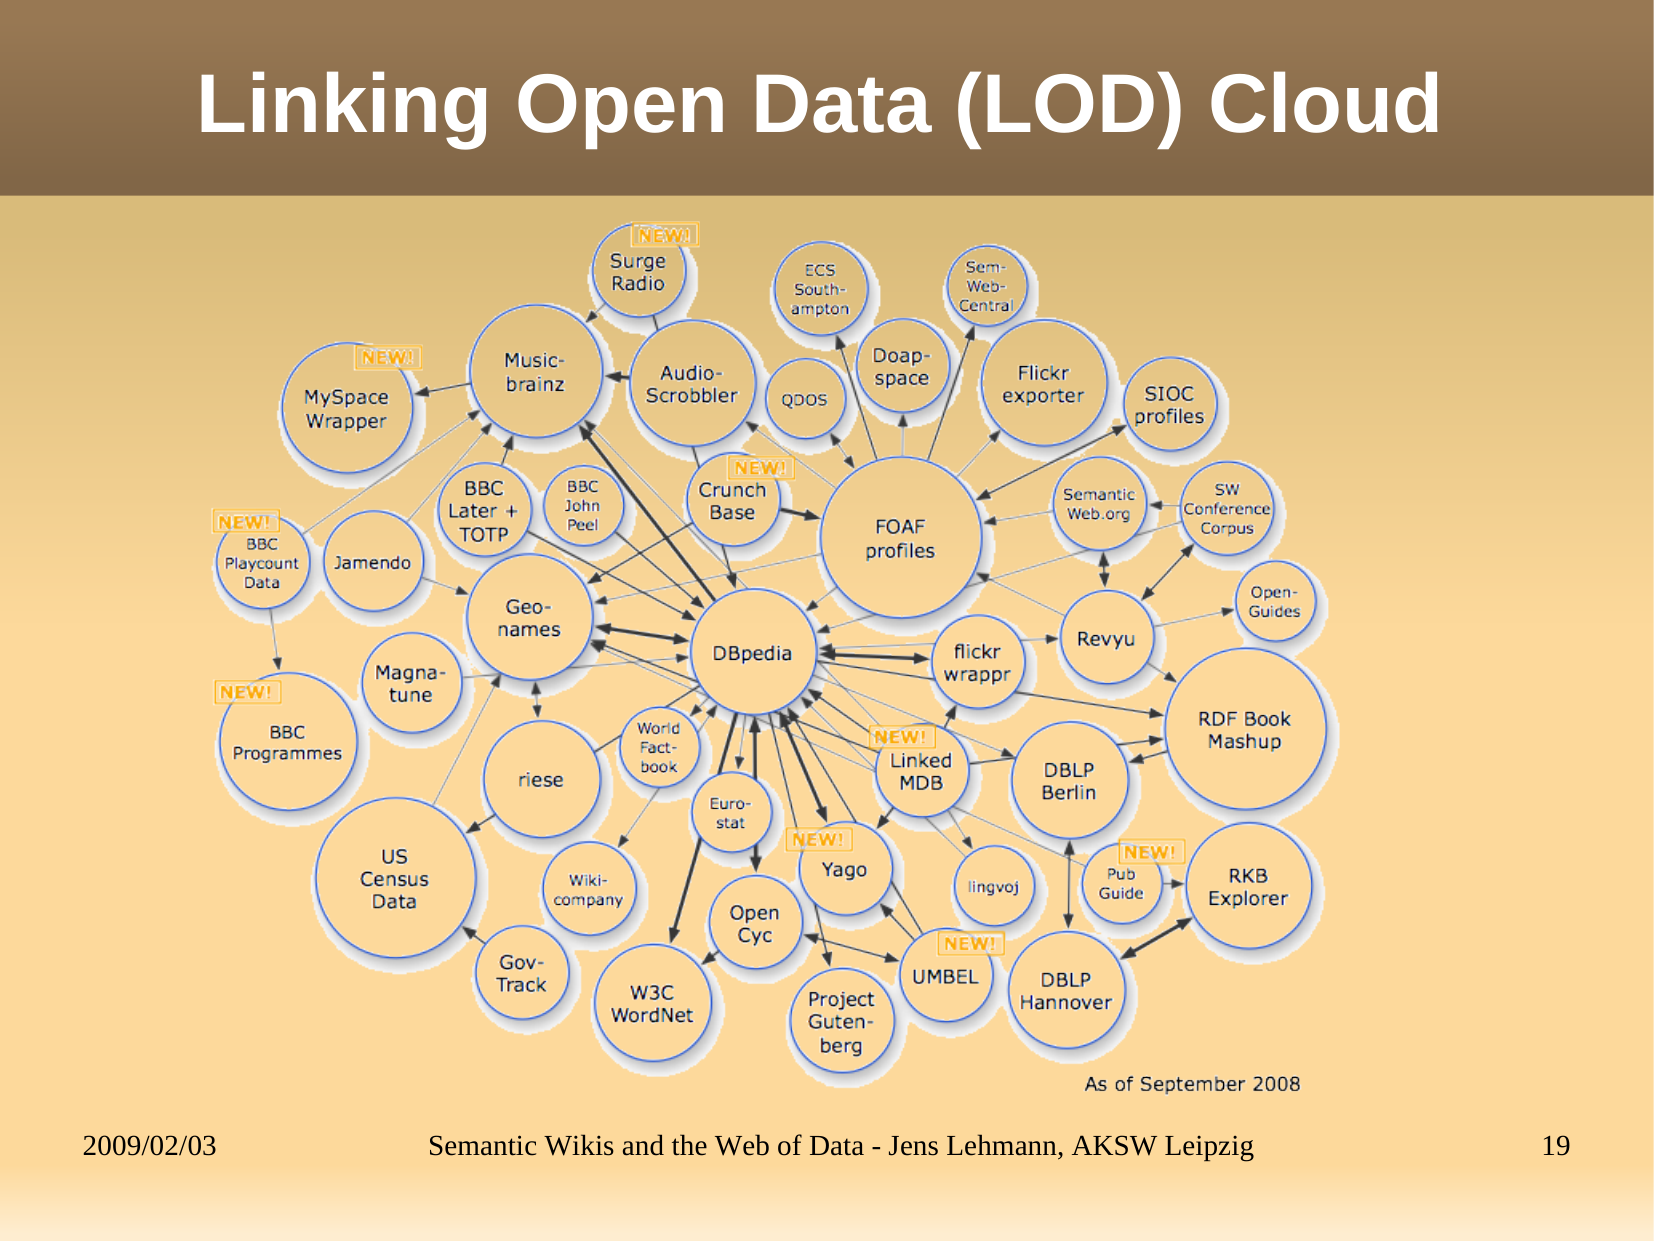

# Linking Open Data (LOD) Cloud
2009/02/03
Semantic Wikis and the Web of Data - Jens Lehmann, AKSW Leipzig
19